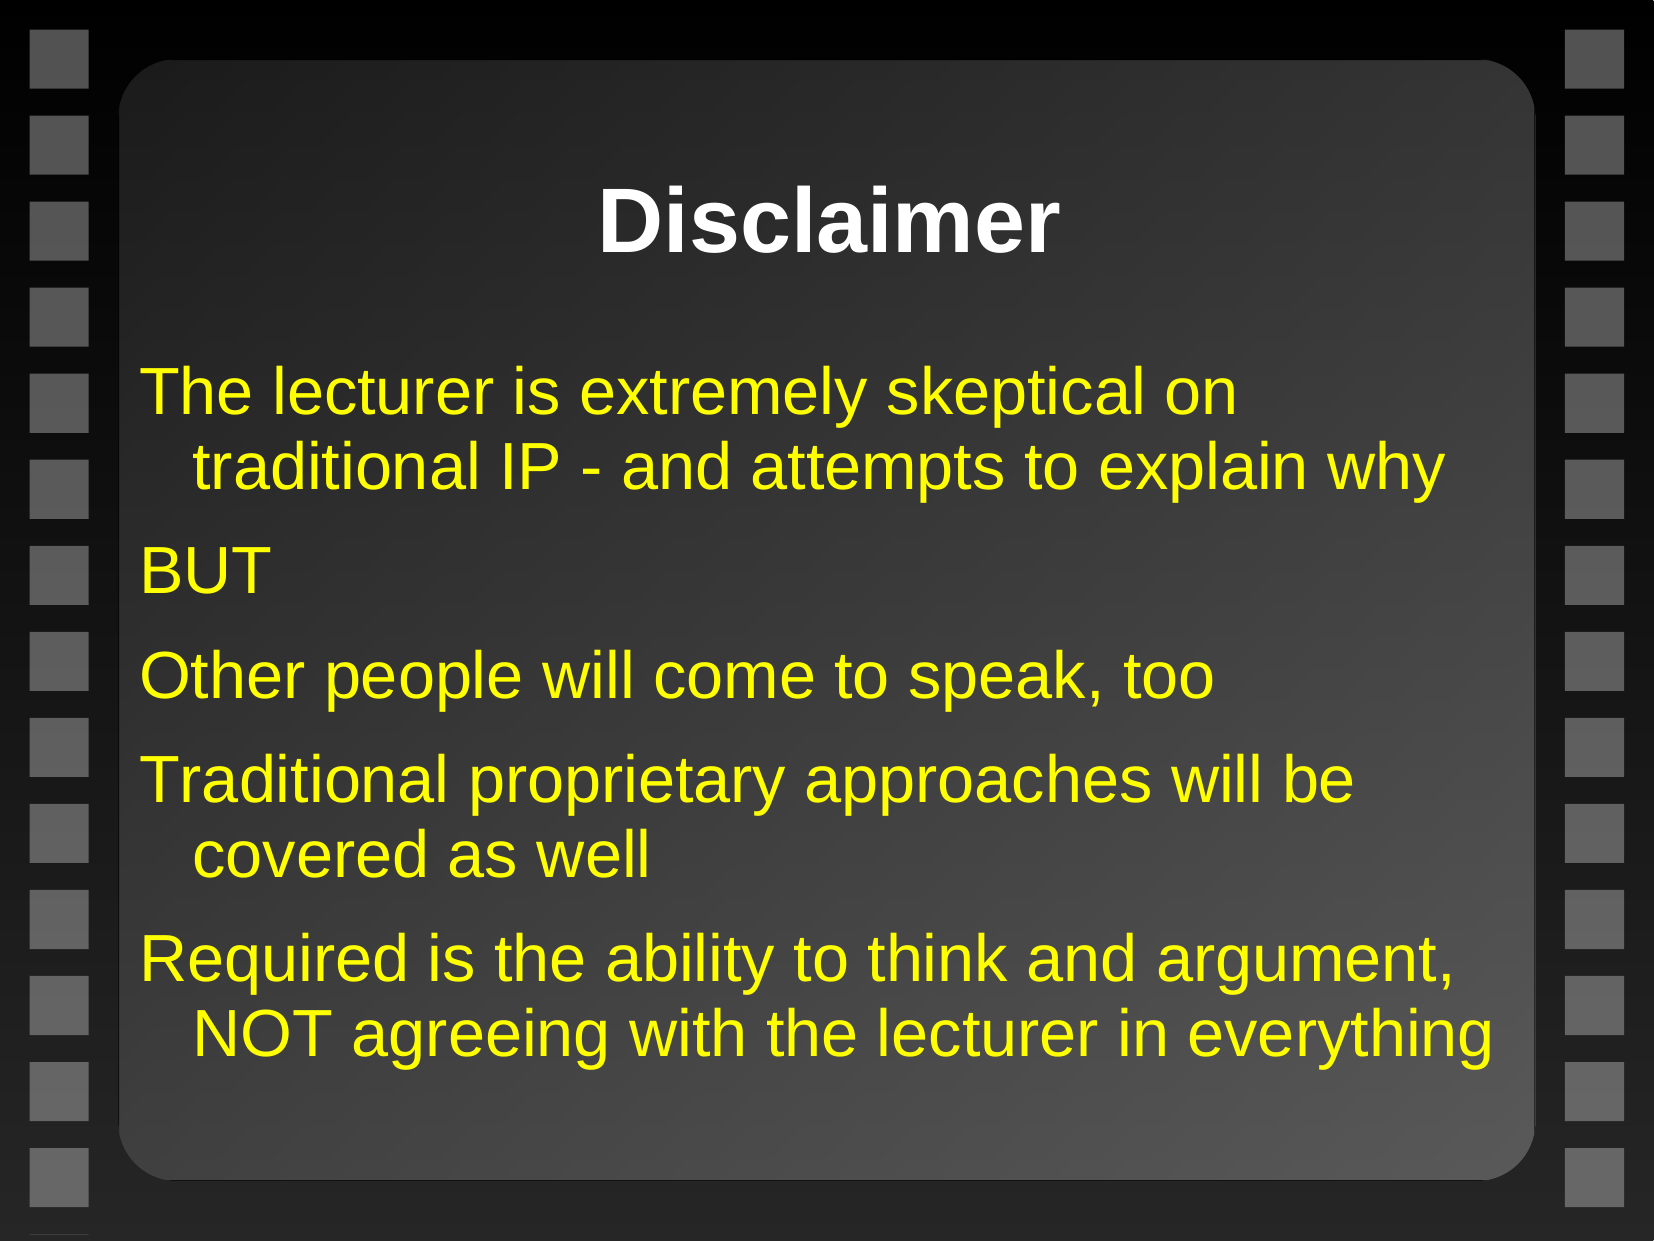

# Disclaimer
The lecturer is extremely skeptical on traditional IP - and attempts to explain why
BUT
Other people will come to speak, too
Traditional proprietary approaches will be covered as well
Required is the ability to think and argument, NOT agreeing with the lecturer in everything